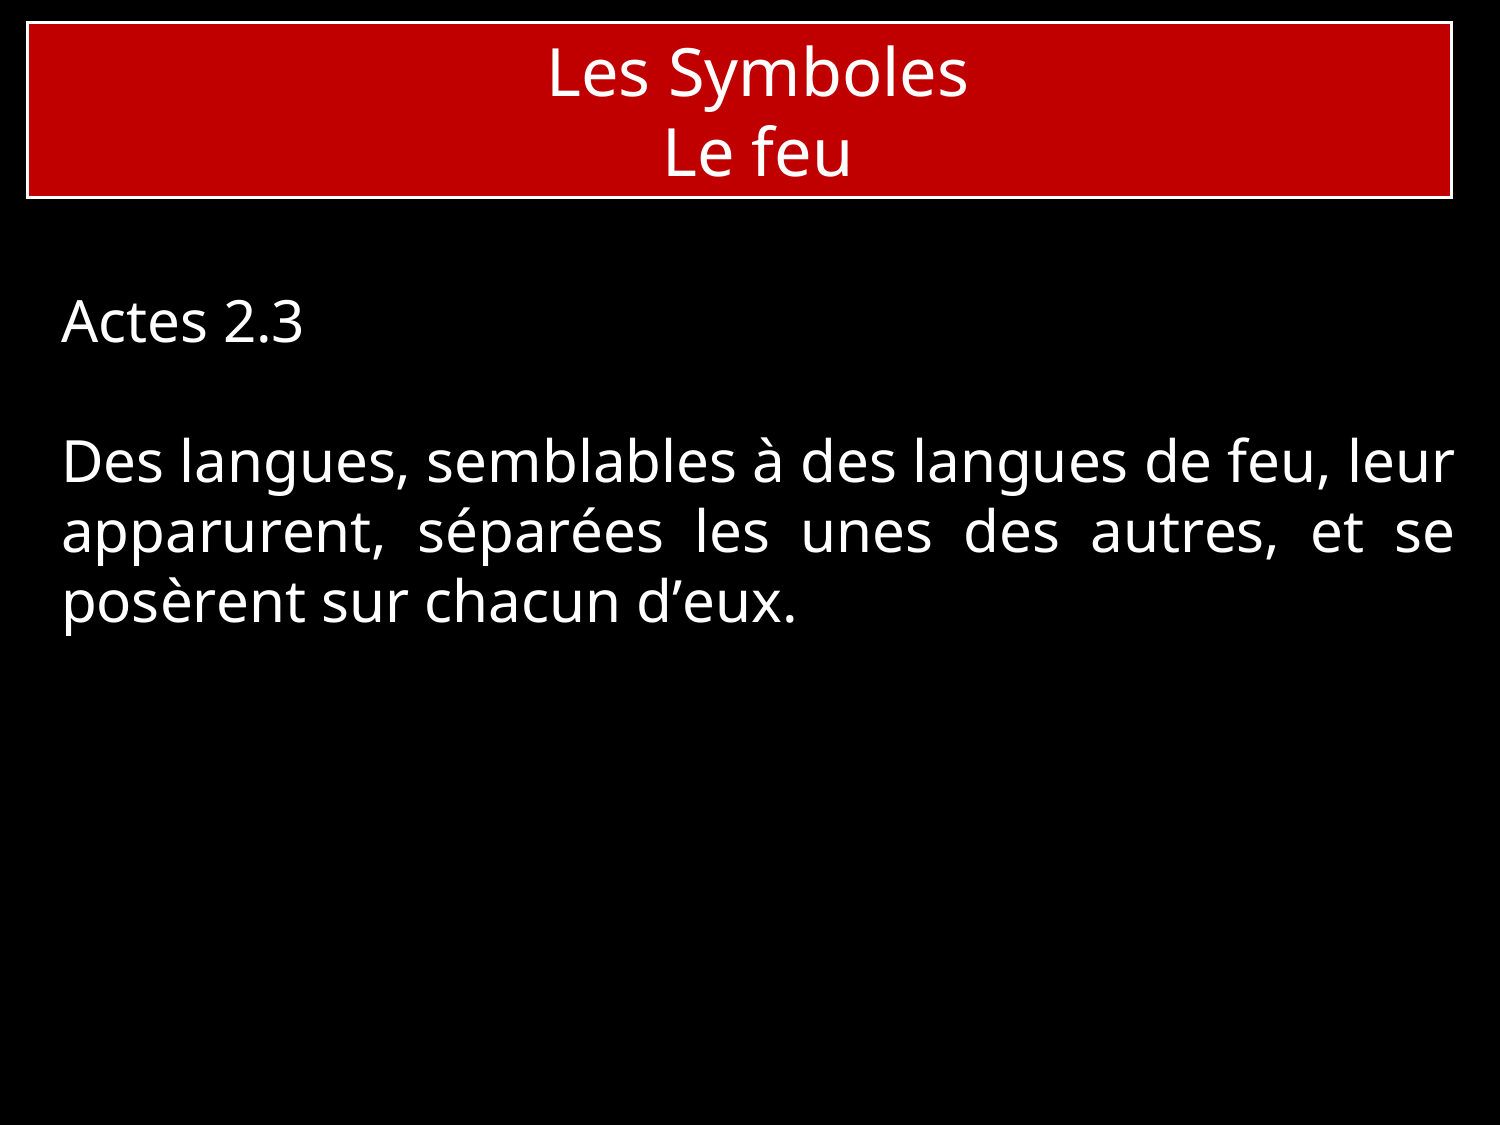

Les Symboles
Le feu
Actes 2.3
Des langues, semblables à des langues de feu, leur apparurent, séparées les unes des autres, et se posèrent sur chacun d’eux.